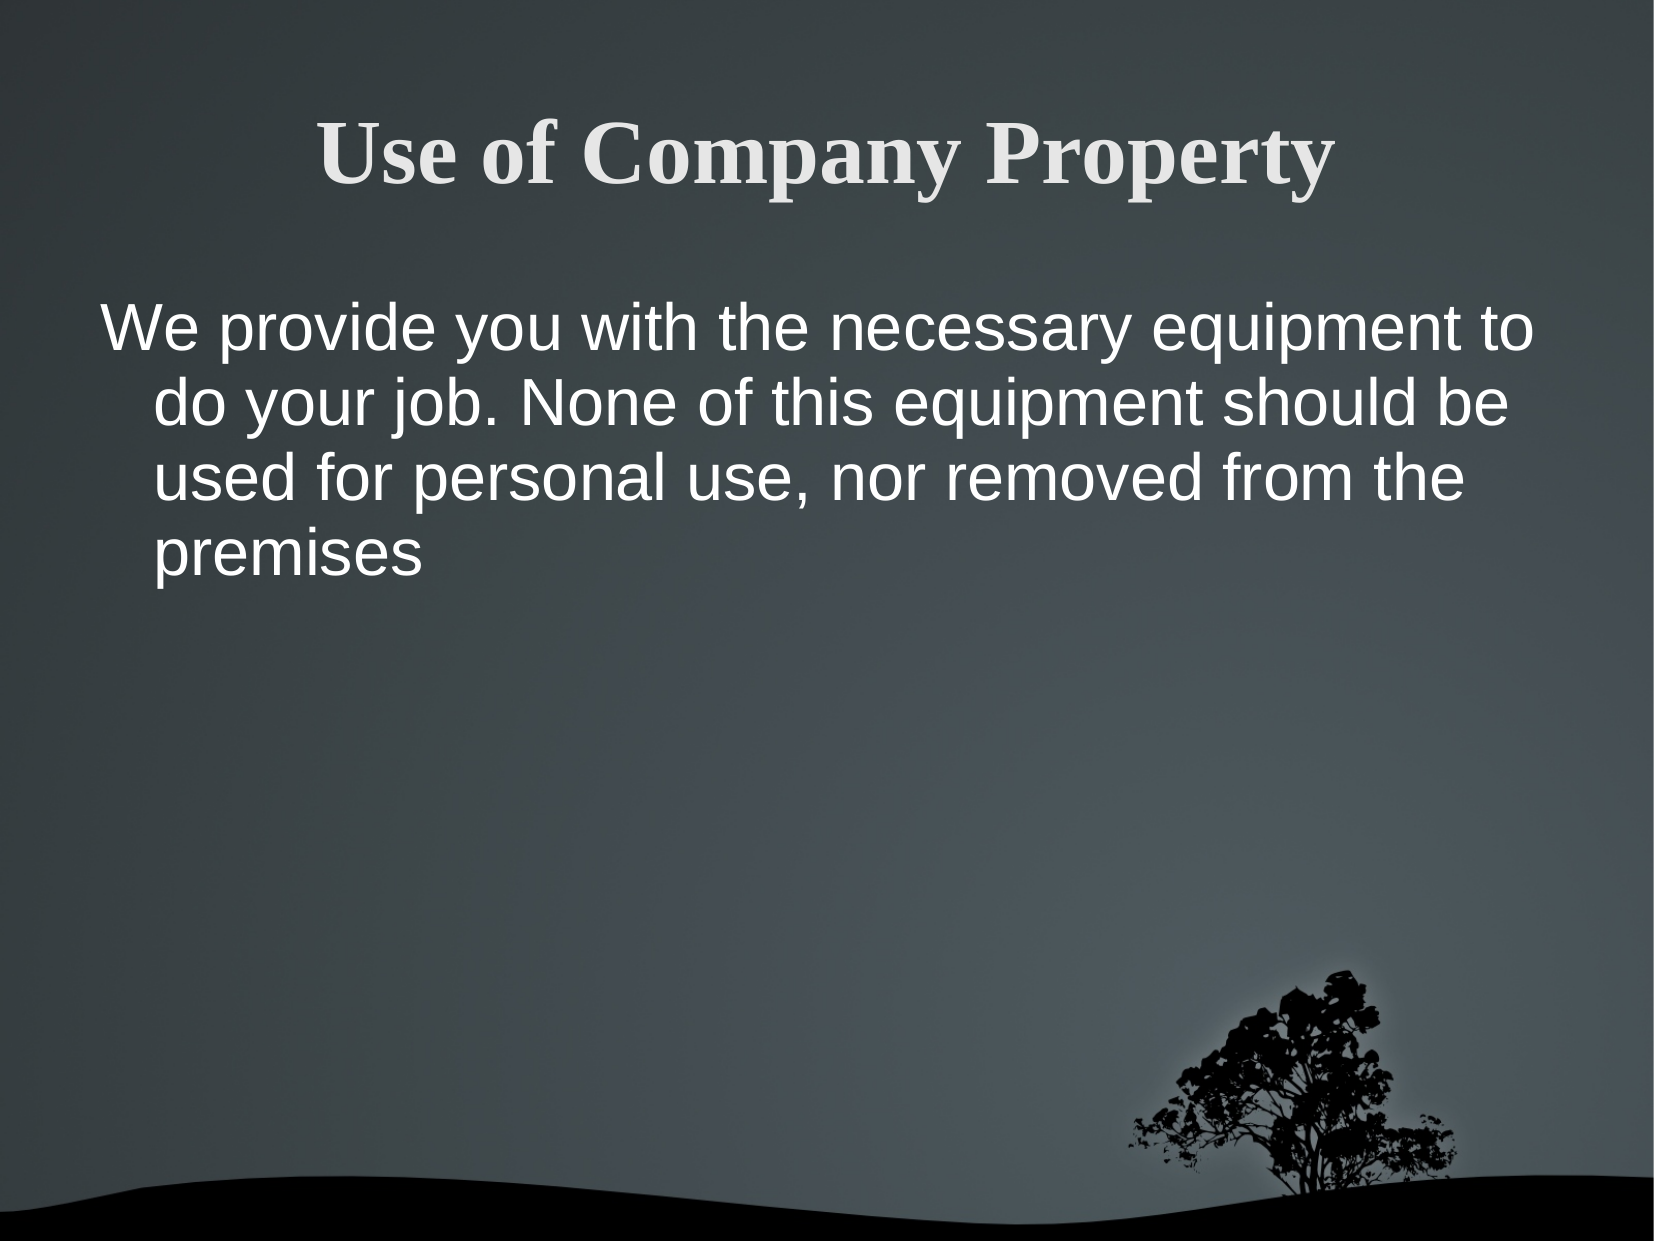

# Use of Company Property
We provide you with the necessary equipment to do your job. None of this equipment should be used for personal use, nor removed from the premises